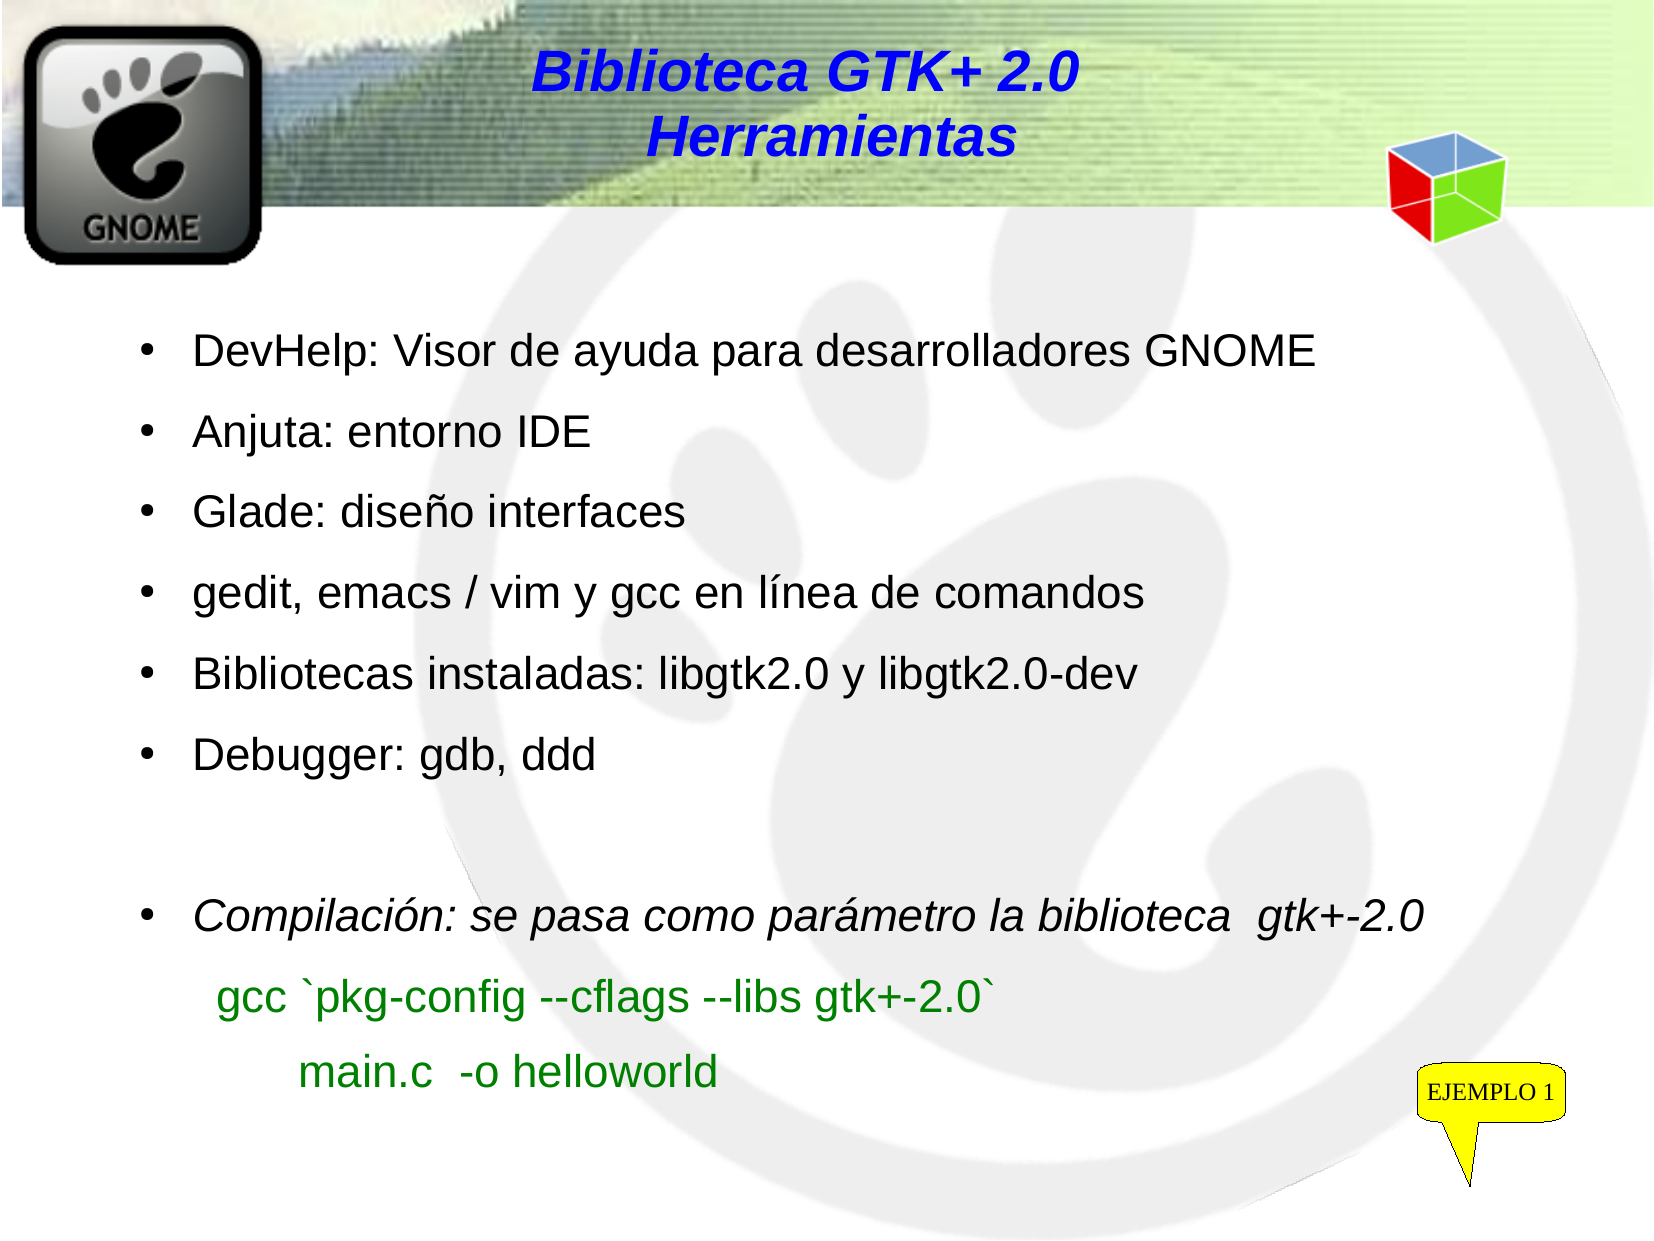

# Biblioteca GTK+ 2.0 Herramientas
DevHelp: Visor de ayuda para desarrolladores GNOME
Anjuta: entorno IDE
Glade: diseño interfaces
gedit, emacs / vim y gcc en línea de comandos
Bibliotecas instaladas: libgtk2.0 y libgtk2.0-dev
Debugger: gdb, ddd
Compilación: se pasa como parámetro la biblioteca gtk+-2.0
gcc `pkg-config --cflags --libs gtk+-2.0`
main.c -o helloworld
EJEMPLO 1